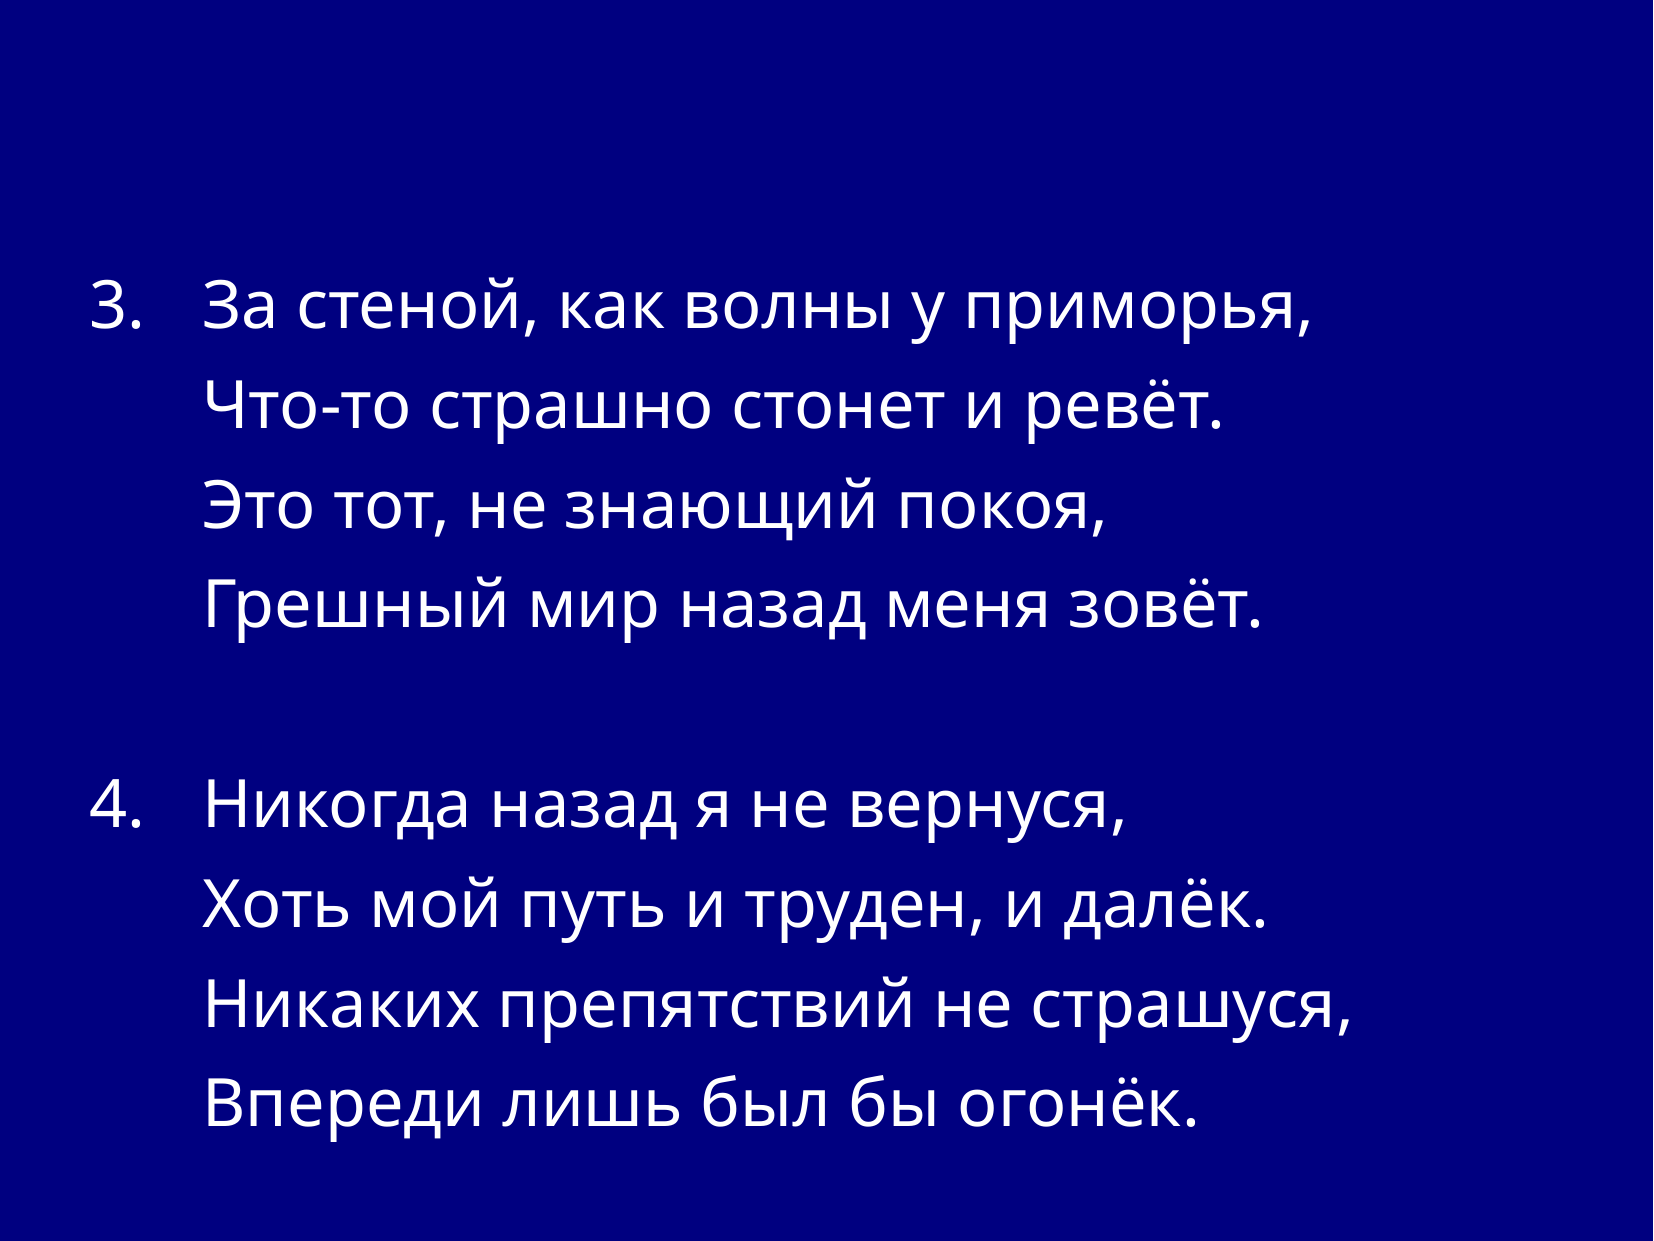

3.	За стеной, как волны у приморья,
	Что-то страшно стонет и ревёт.
	Это тот, не знающий покоя,
	Грешный мир назад меня зовёт.
4.	Никогда назад я не вернуся,
	Хоть мой путь и труден, и далёк.
	Никаких препятствий не страшуся,
	Впереди лишь был бы огонёк.